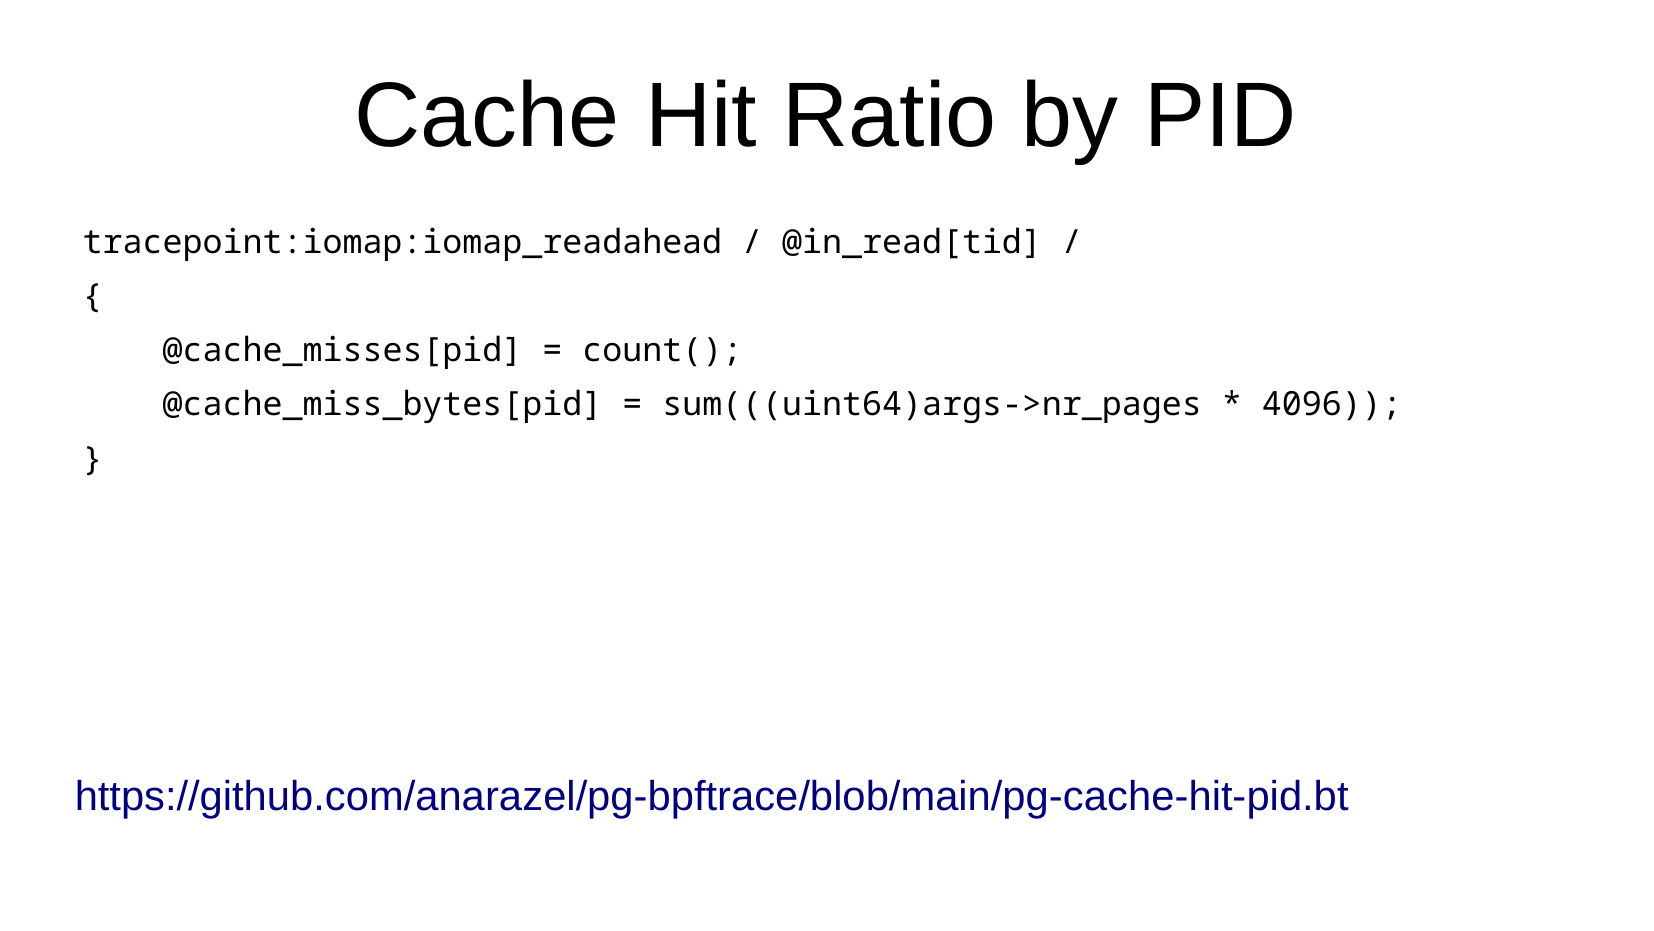

# Cache Hit Ratio by PID
tracepoint:iomap:iomap_readahead / @in_read[tid] /
{
 @cache_misses[pid] = count();
 @cache_miss_bytes[pid] = sum(((uint64)args->nr_pages * 4096));
}
https://github.com/anarazel/pg-bpftrace/blob/main/pg-cache-hit-pid.bt